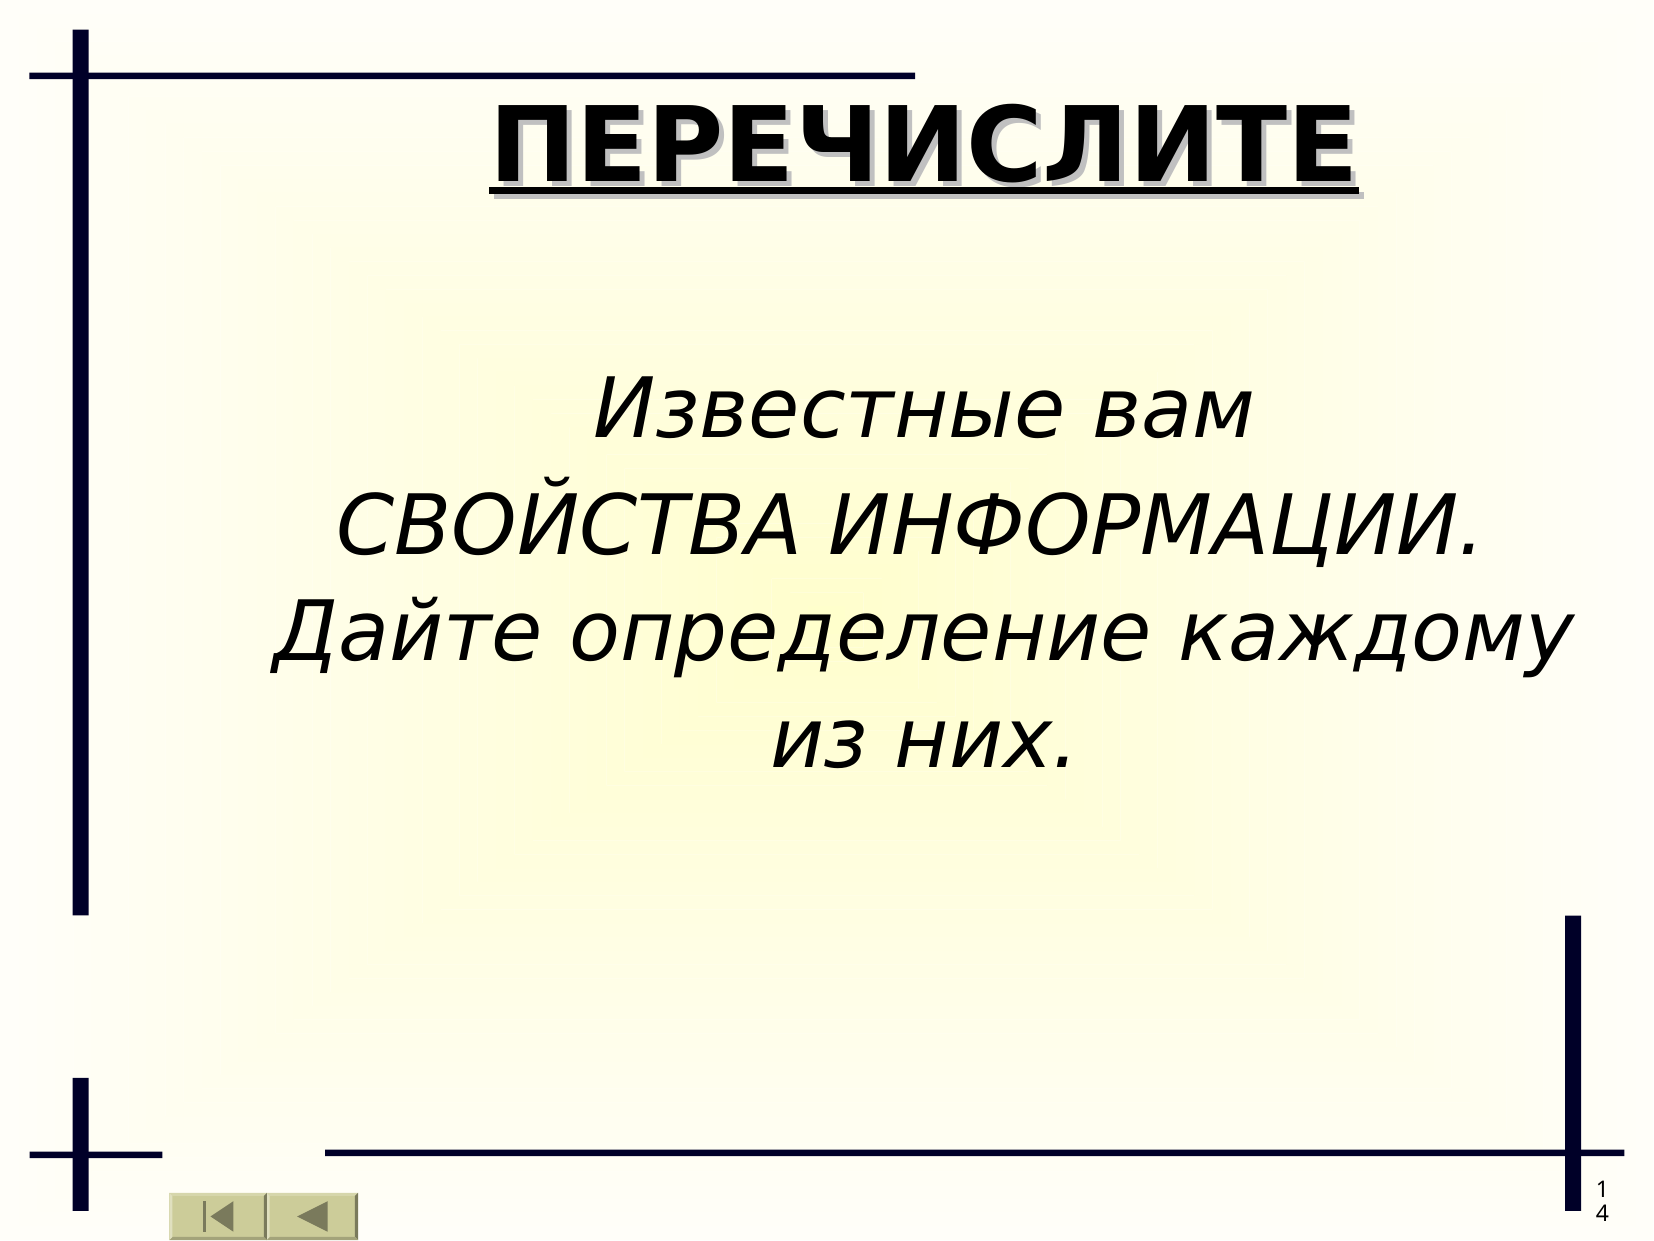

ПЕРЕЧИСЛИТЕ
Известные вам
СВОЙСТВА ИНФОРМАЦИИ.
Дайте определение каждому из них.